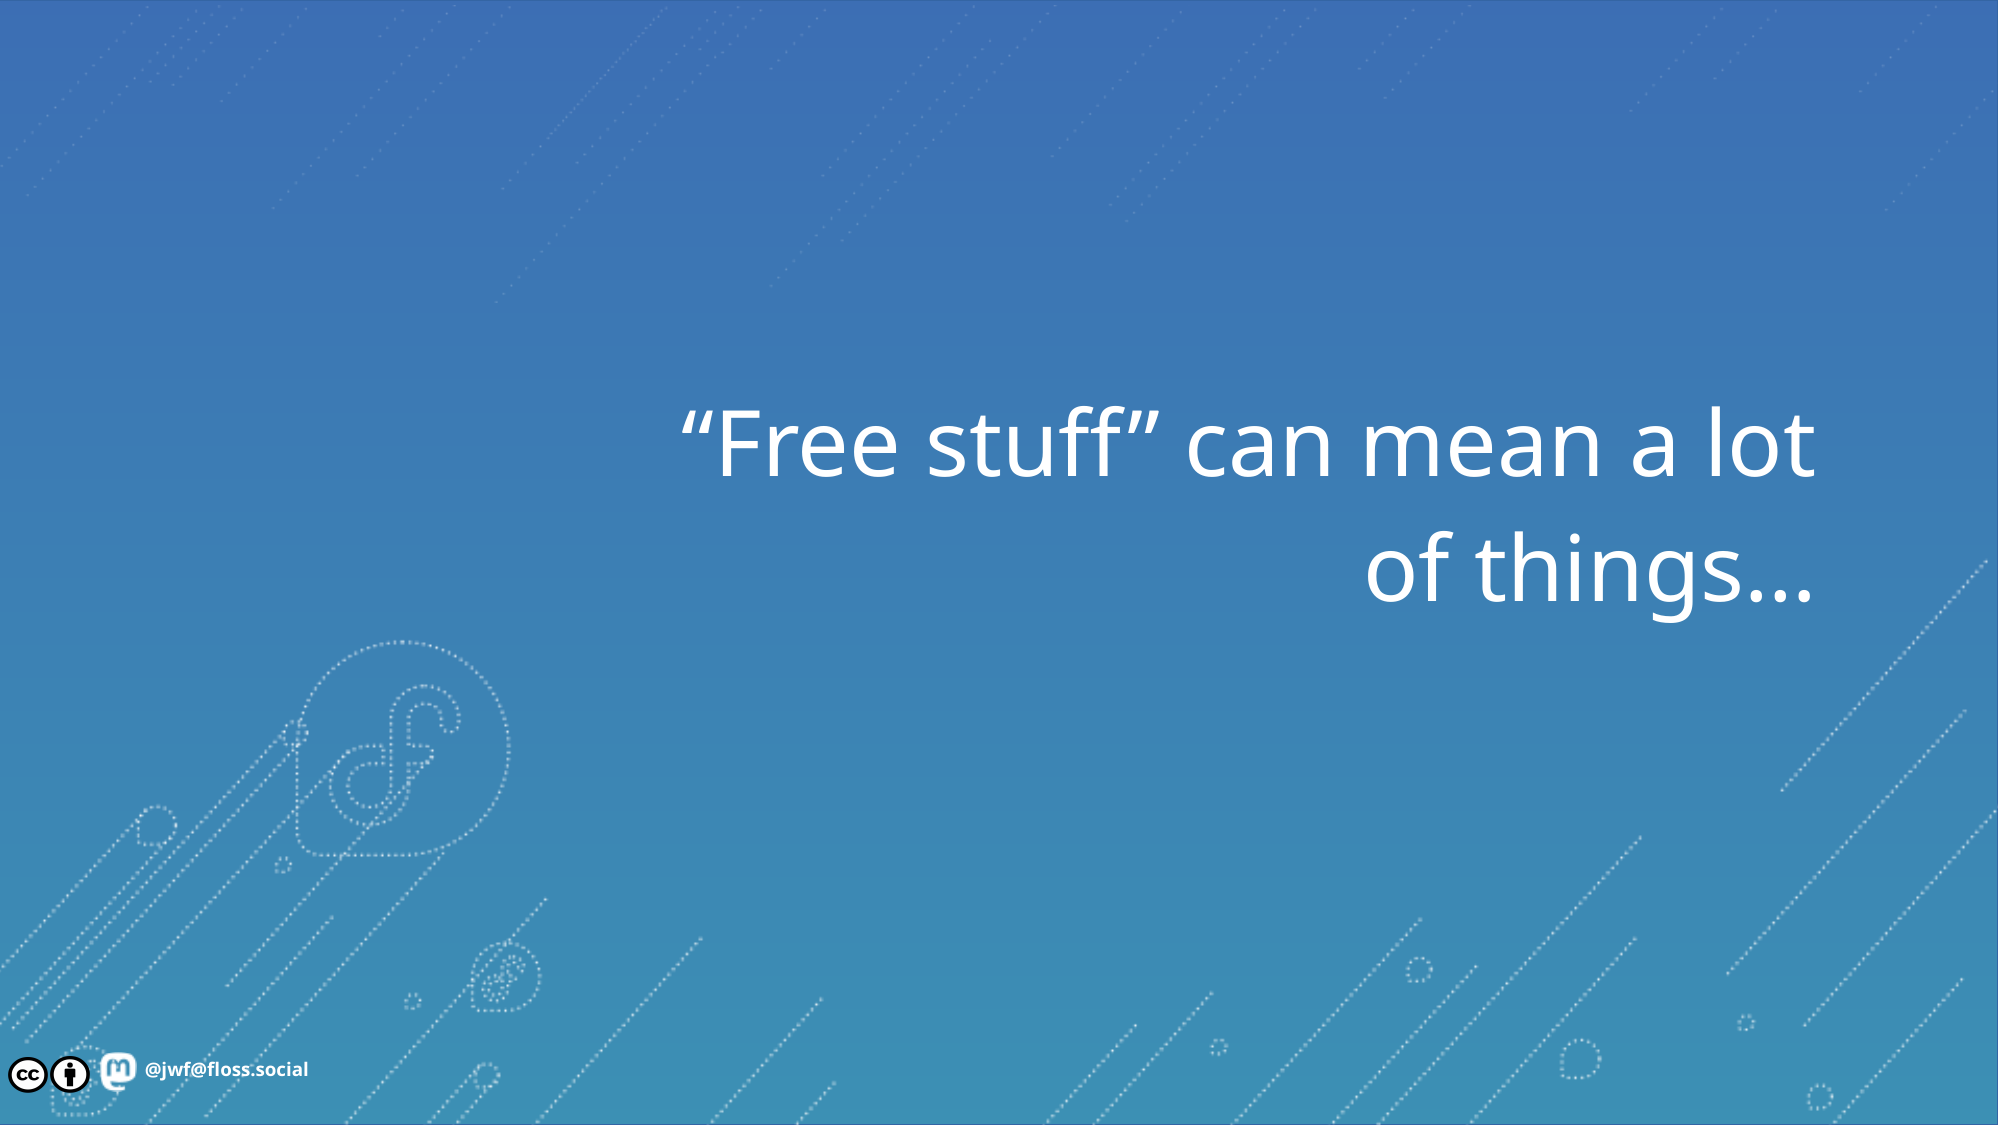

# “Free stuff” can mean a lot of things…
@jwf@floss.social